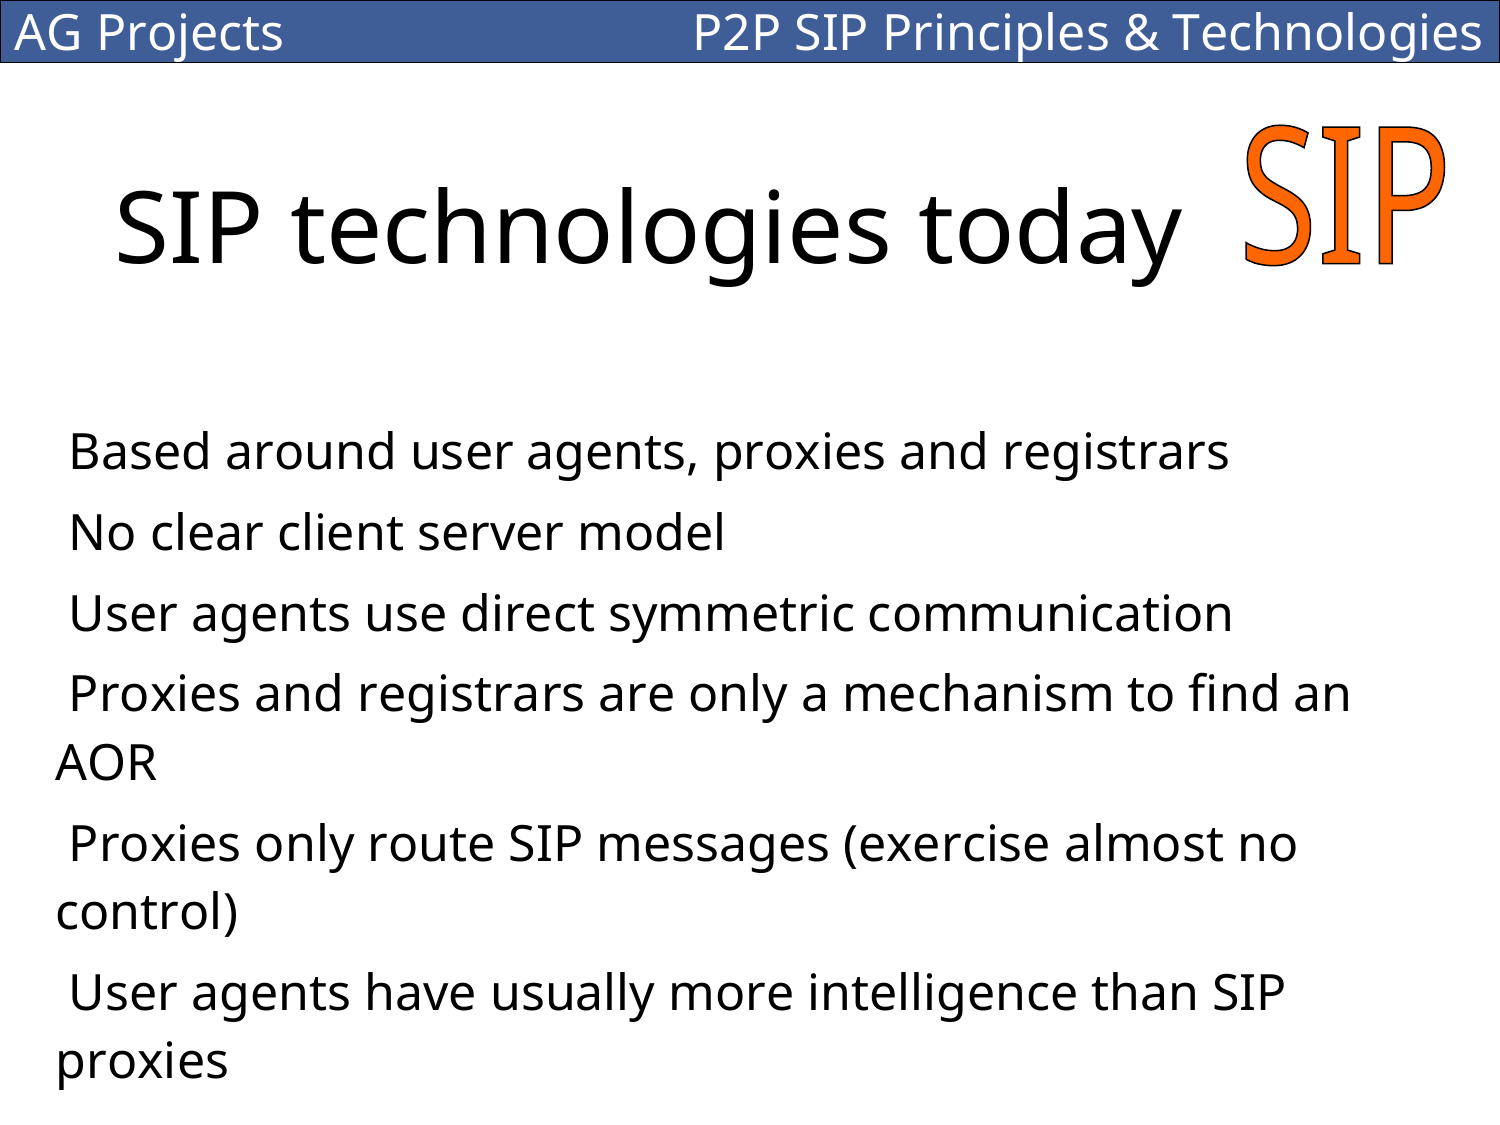

SIP
SIP technologies today
 Based around user agents, proxies and registrars
 No clear client server model
 User agents use direct symmetric communication
 Proxies and registrars are only a mechanism to find an AOR
 Proxies only route SIP messages (exercise almost no control)
 User agents have usually more intelligence than SIP proxies